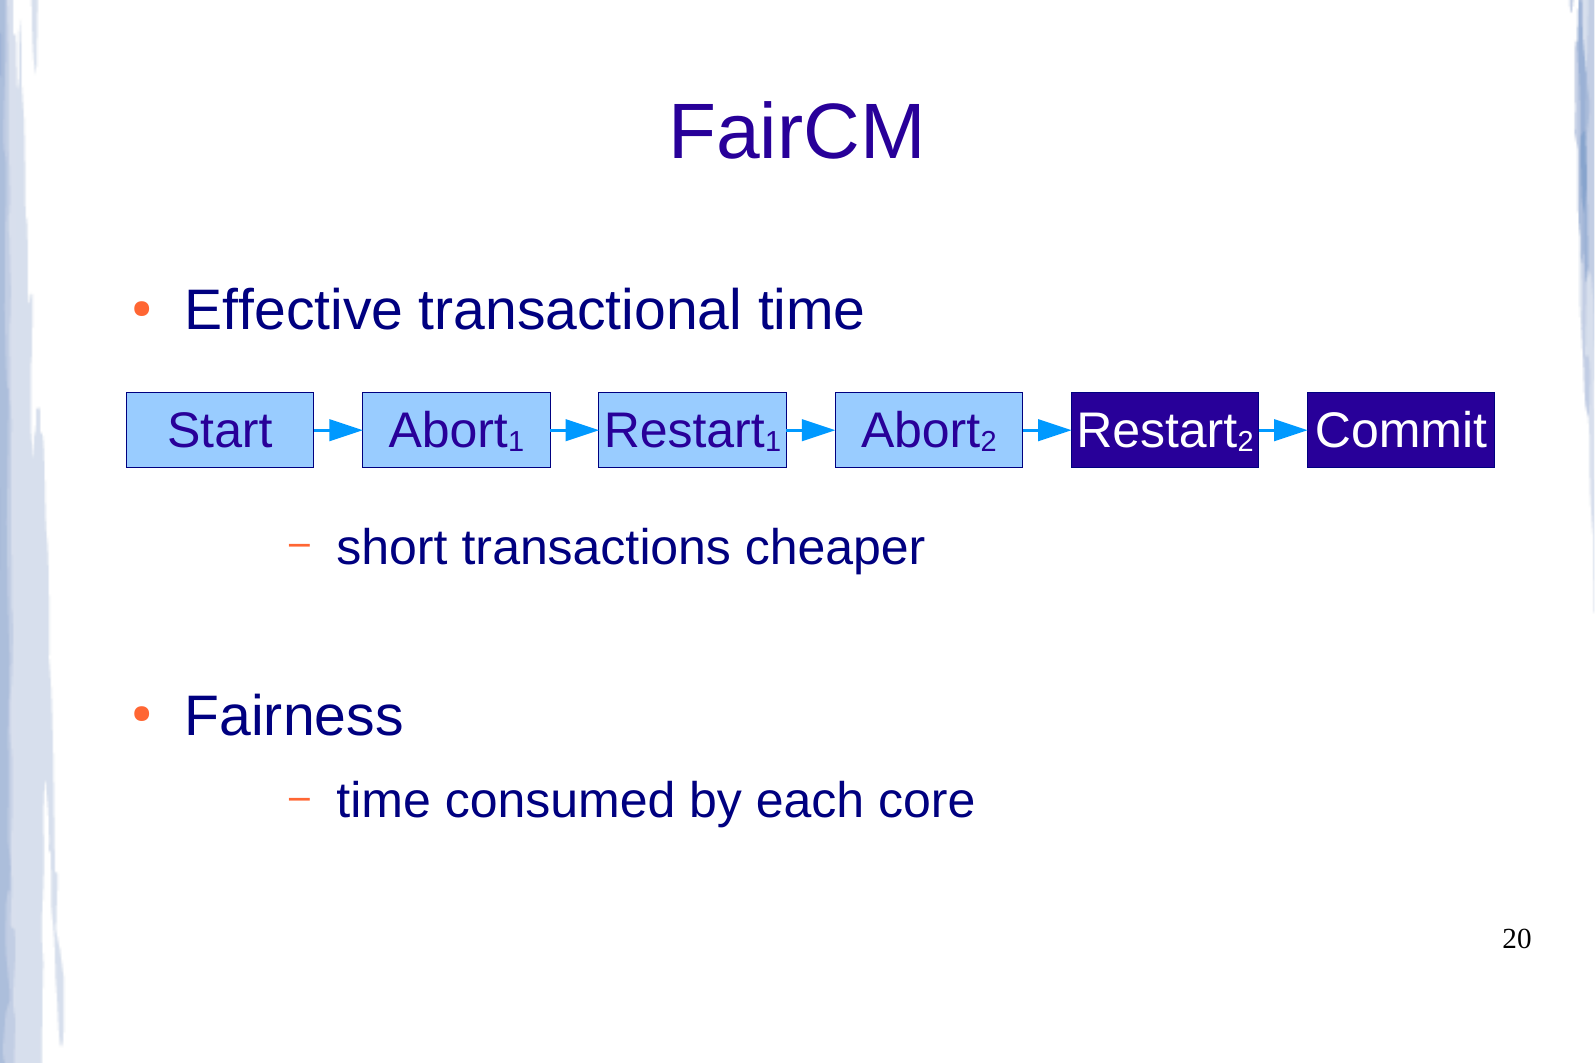

# FairCM
Effective transactional time
short transactions cheaper
Fairness
time consumed by each core
Start
Abort1
Restart1
Abort2
Restart2
Commit
20